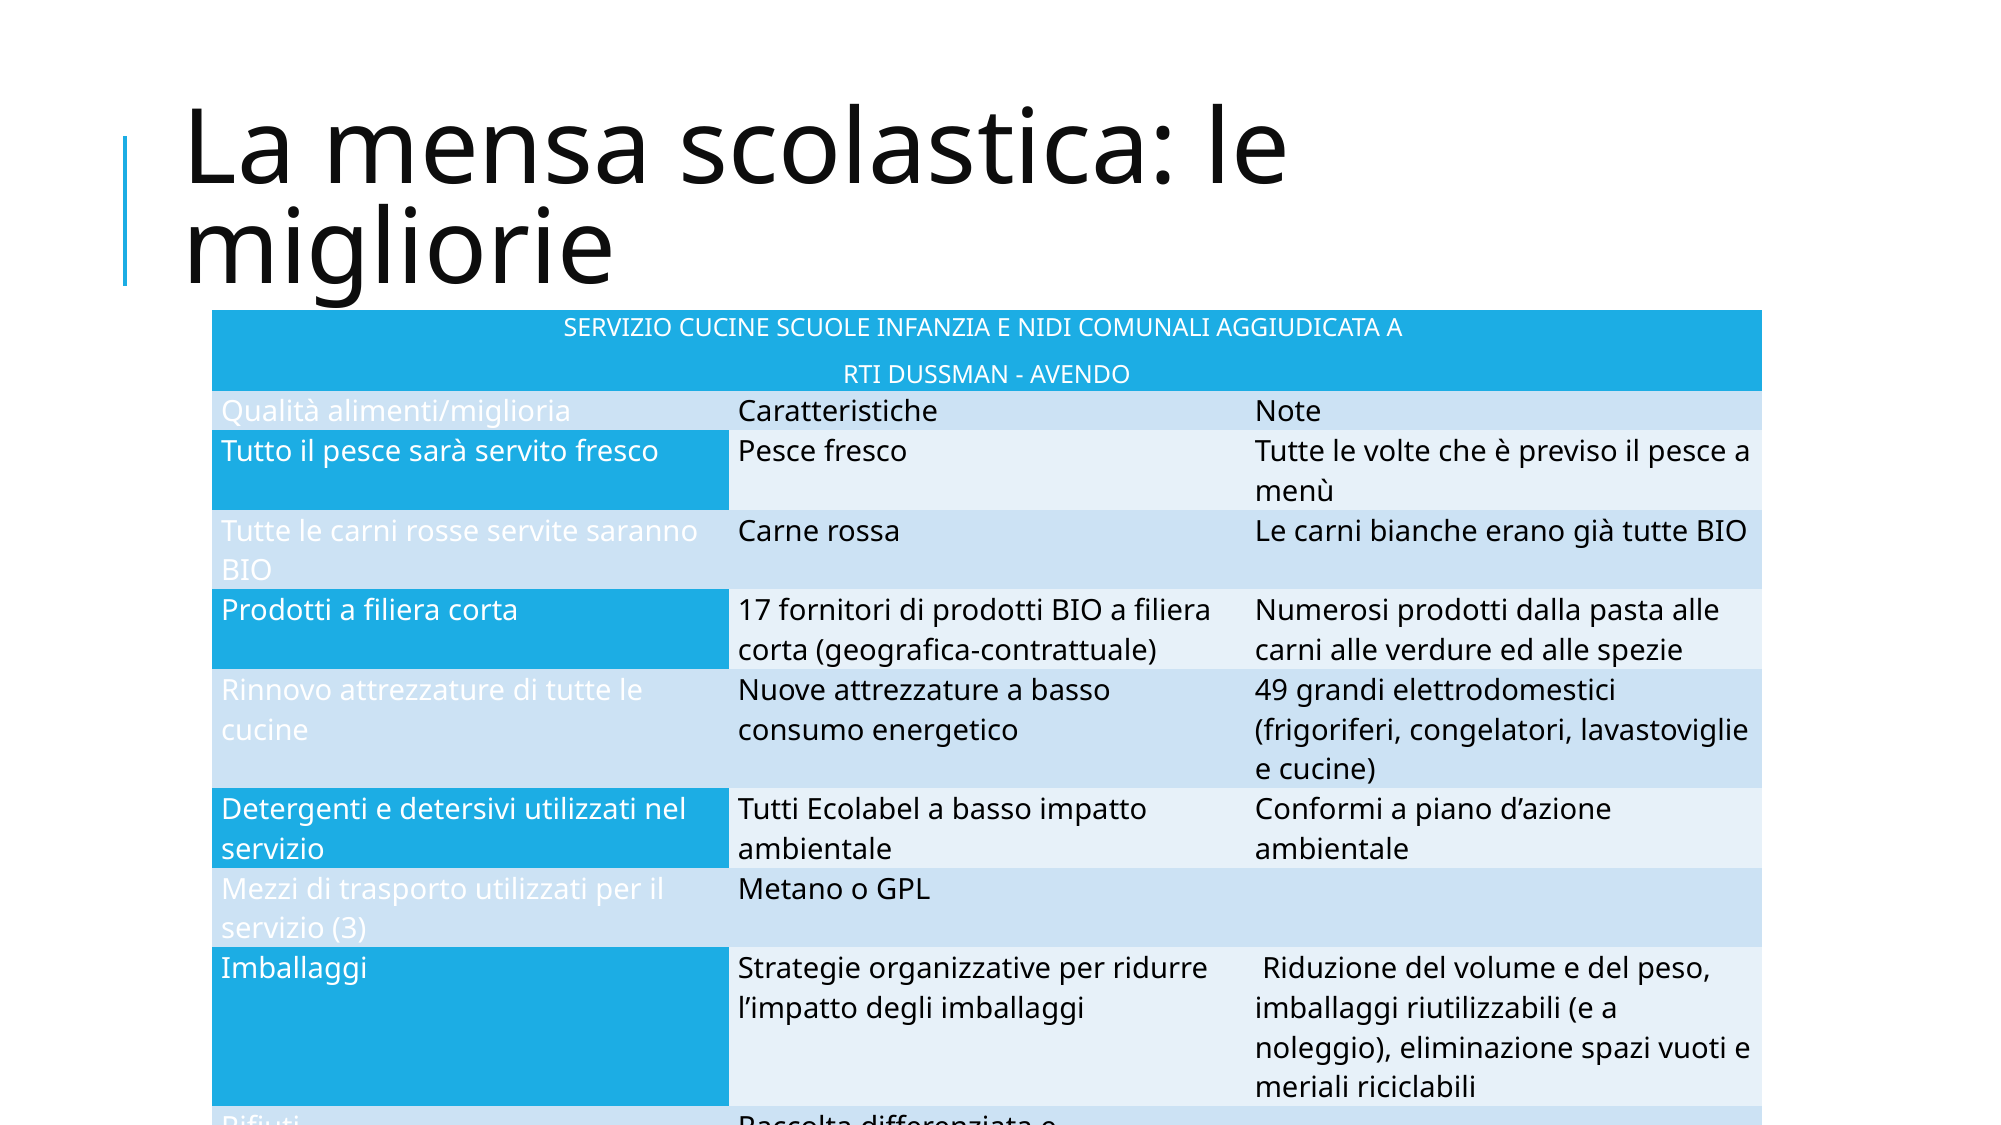

# La mensa scolastica: le migliorie
| SERVIZIO CUCINE SCUOLE INFANZIA E NIDI COMUNALI AGGIUDICATA A RTI DUSSMAN - AVENDO | | |
| --- | --- | --- |
| Qualità alimenti/miglioria | Caratteristiche | Note |
| Tutto il pesce sarà servito fresco | Pesce fresco | Tutte le volte che è previso il pesce a menù |
| Tutte le carni rosse servite saranno BIO | Carne rossa | Le carni bianche erano già tutte BIO |
| Prodotti a filiera corta | 17 fornitori di prodotti BIO a filiera corta (geografica-contrattuale) | Numerosi prodotti dalla pasta alle carni alle verdure ed alle spezie |
| Rinnovo attrezzature di tutte le cucine | Nuove attrezzature a basso consumo energetico | 49 grandi elettrodomestici (frigoriferi, congelatori, lavastoviglie e cucine) |
| Detergenti e detersivi utilizzati nel servizio | Tutti Ecolabel a basso impatto ambientale | Conformi a piano d’azione ambientale |
| Mezzi di trasporto utilizzati per il servizio (3) | Metano o GPL | |
| Imballaggi | Strategie organizzative per ridurre l’impatto degli imballaggi | Riduzione del volume e del peso, imballaggi riutilizzabili (e a noleggio), eliminazione spazi vuoti e meriali riciclabili |
| Rifiuti | Raccolta differenziata e compostaggio | |
| Progetto di inserimento lavorativo | Almeno il 15% del personale addetto deve provenire da categorie di svantaggio sociale | |